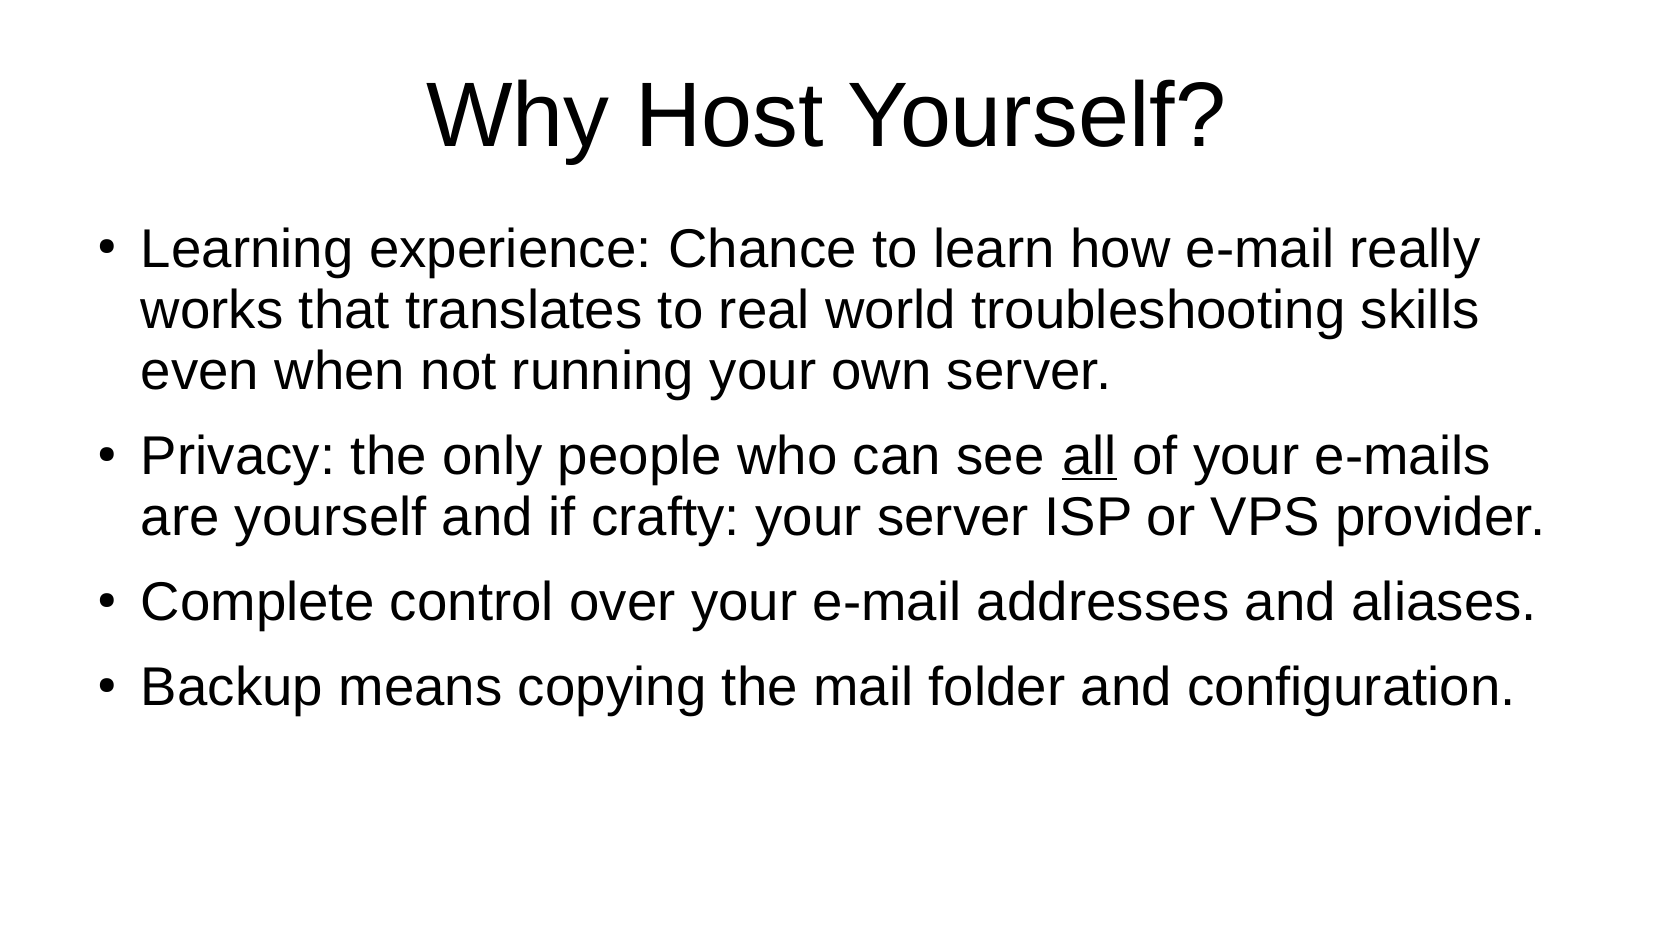

# Why Host Yourself?
Learning experience: Chance to learn how e-mail really works that translates to real world troubleshooting skills even when not running your own server.
Privacy: the only people who can see all of your e-mails are yourself and if crafty: your server ISP or VPS provider.
Complete control over your e-mail addresses and aliases.
Backup means copying the mail folder and configuration.